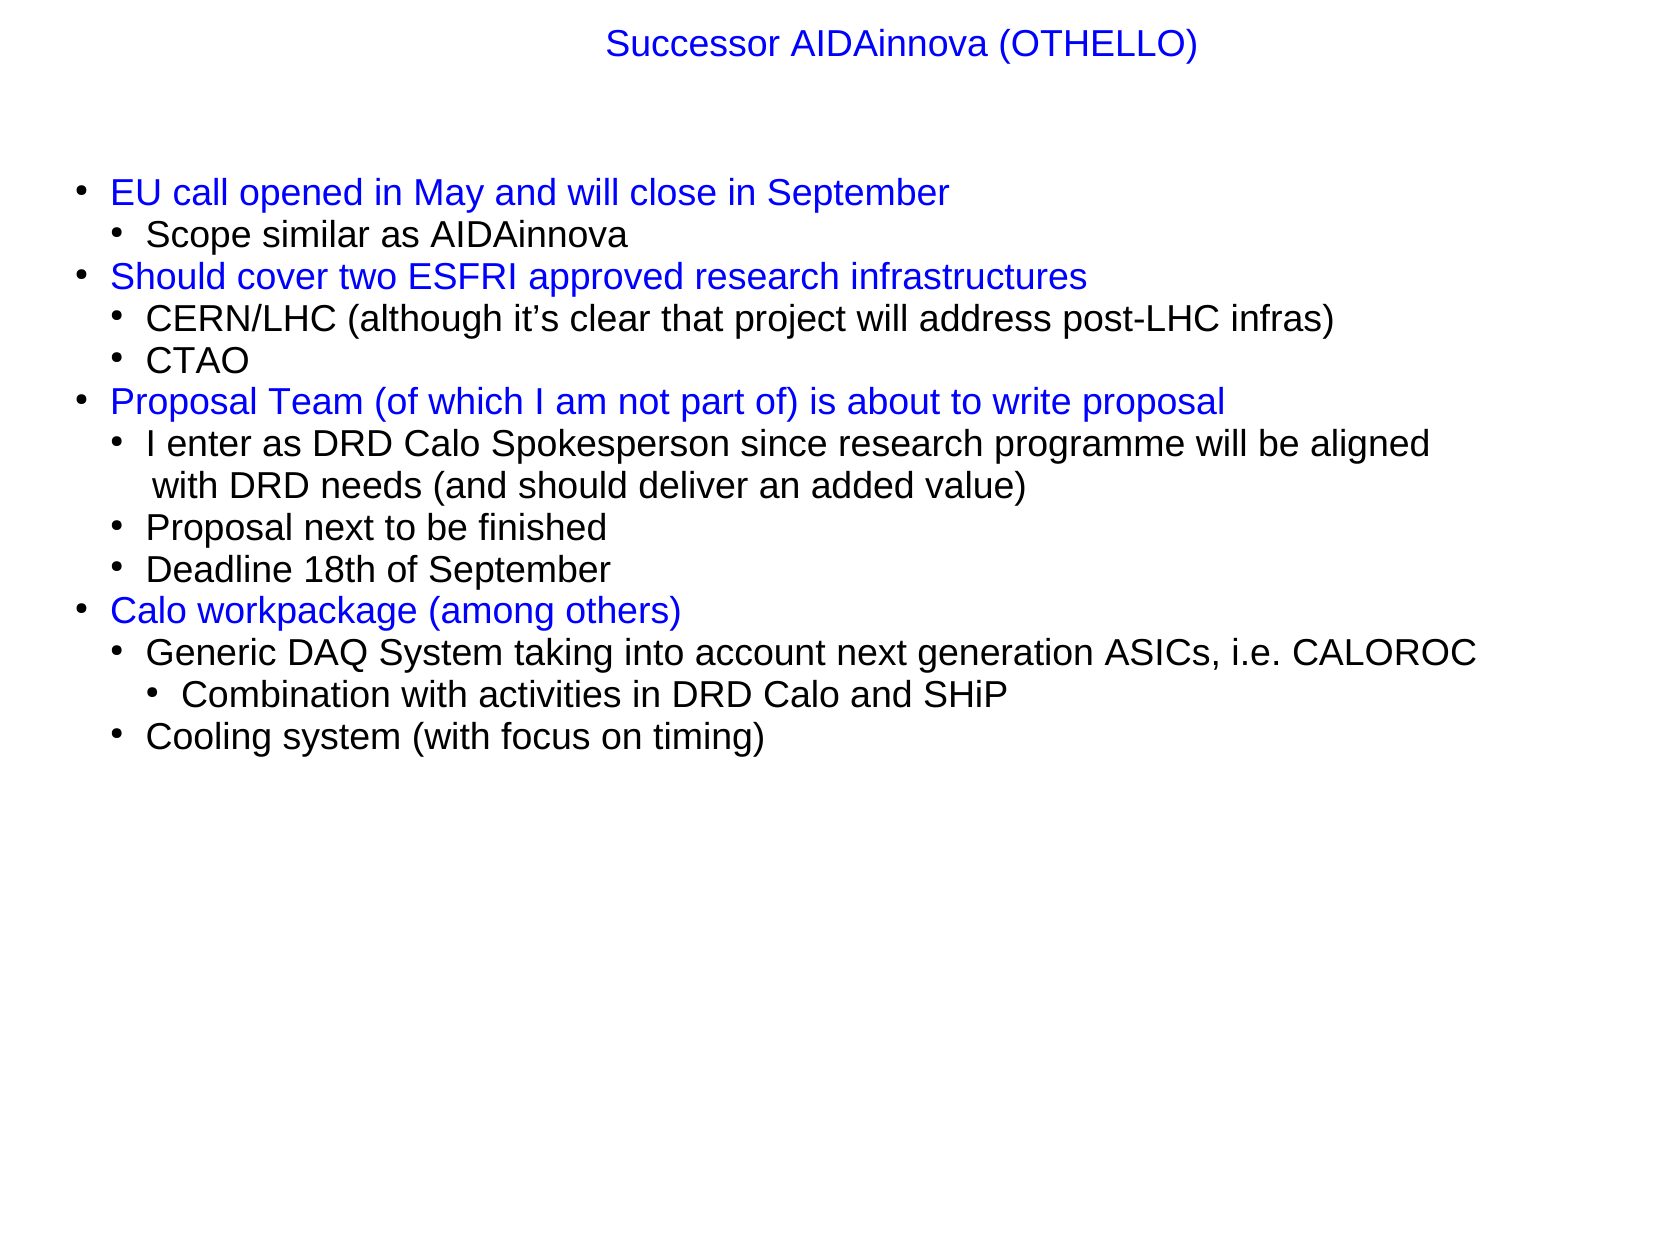

Successor AIDAinnova (OTHELLO)
EU call opened in May and will close in September
Scope similar as AIDAinnova
Should cover two ESFRI approved research infrastructures
CERN/LHC (although it’s clear that project will address post-LHC infras)
CTAO
Proposal Team (of which I am not part of) is about to write proposal
I enter as DRD Calo Spokesperson since research programme will be aligned
 with DRD needs (and should deliver an added value)
Proposal next to be finished
Deadline 18th of September
Calo workpackage (among others)
Generic DAQ System taking into account next generation ASICs, i.e. CALOROC
Combination with activities in DRD Calo and SHiP
Cooling system (with focus on timing)